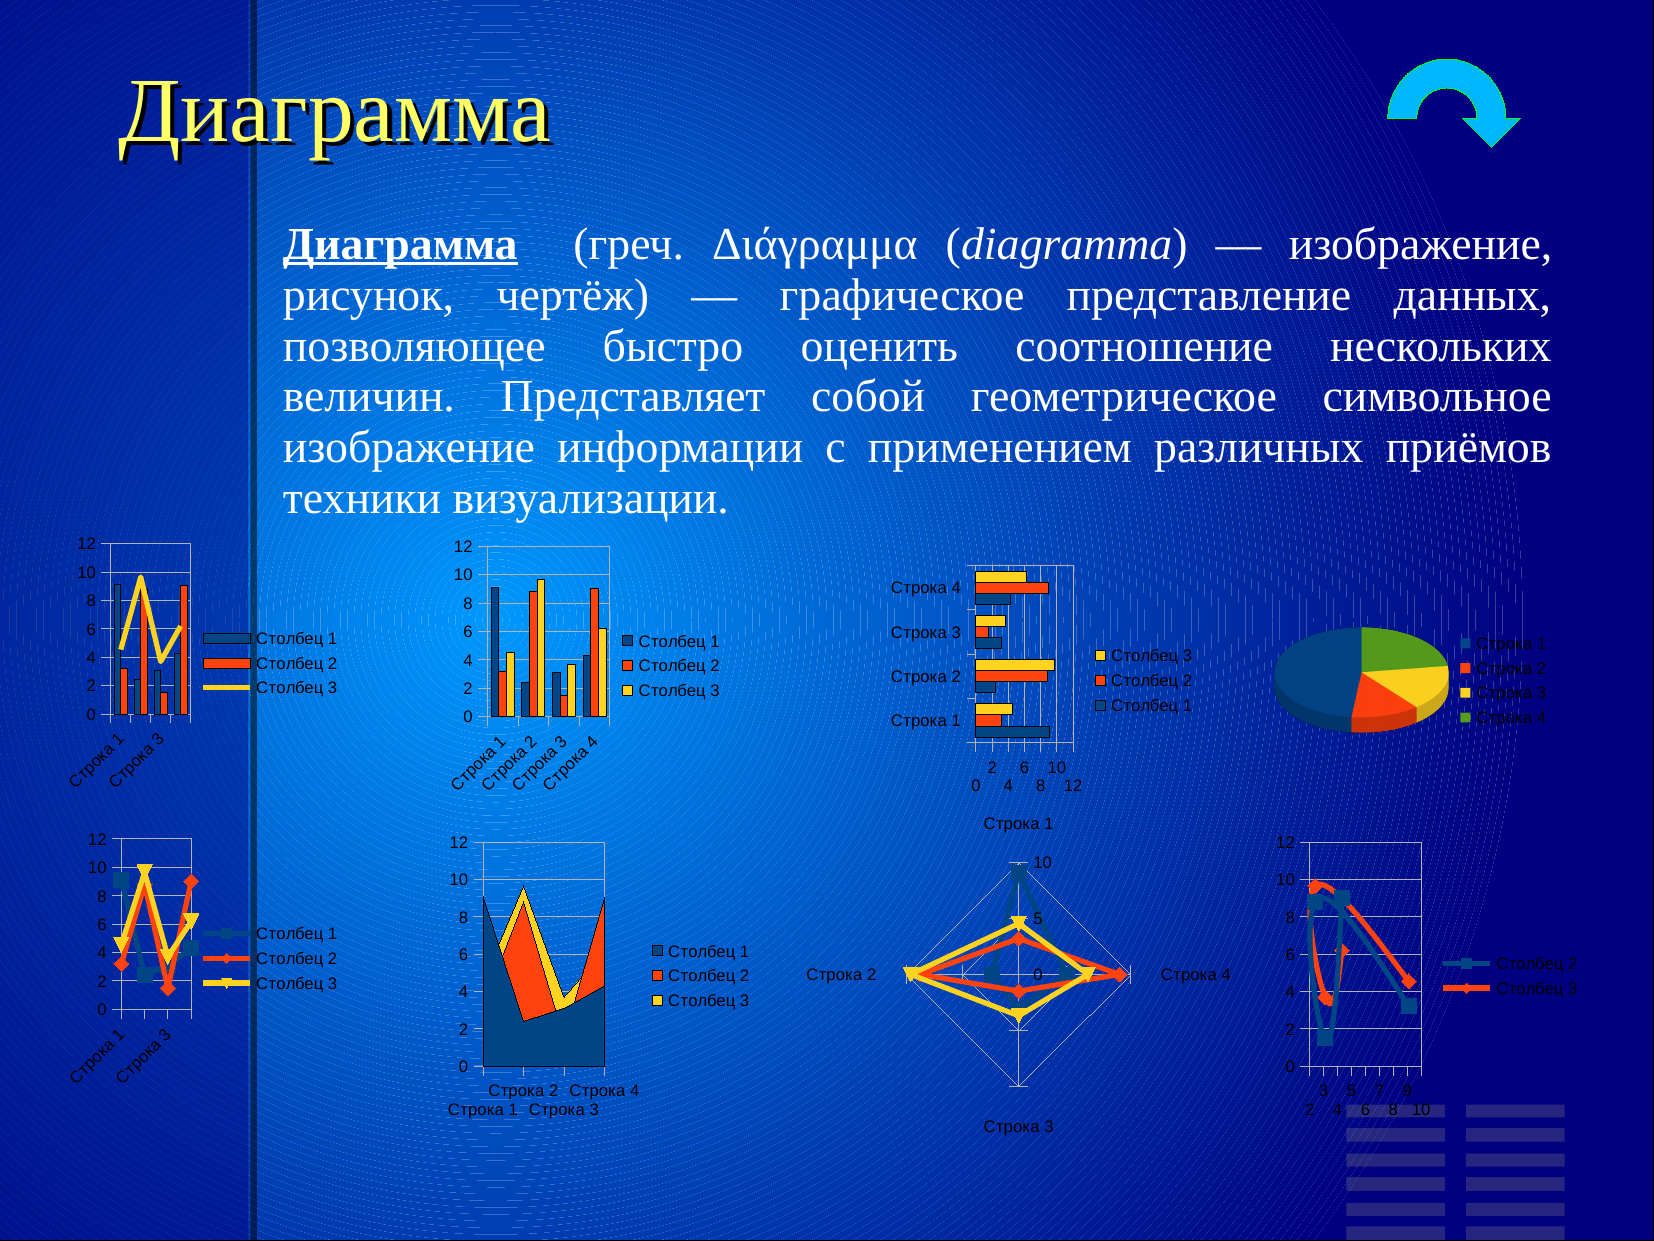

# Диаграмма
Диаграмма (греч. Διάγραμμα (diagramma) — изображение, рисунок, чертёж) — графическое представление данных, позволяющее быстро оценить соотношение нескольких величин. Представляет собой геометрическое символьное изображение информации с применением различных приёмов техники визуализации.
### Chart
| Category | Столбец 1 | Столбец 2 | Столбец 3 |
|---|---|---|---|
| Строка 1 | 9.1 | 3.2 | 4.54 |
| Строка 2 | 2.4 | 8.8 | 9.65 |
| Строка 3 | 3.1 | 1.5 | 3.7 |
| Строка 4 | 4.3 | 9.02 | 6.2 |
### Chart
| Category | Столбец 1 | Столбец 2 | Столбец 3 |
|---|---|---|---|
| Строка 1 | 9.1 | 3.2 | 4.54 |
| Строка 2 | 2.4 | 8.8 | 9.65 |
| Строка 3 | 3.1 | 1.5 | 3.7 |
| Строка 4 | 4.3 | 9.02 | 6.2 |
[unsupported chart]
### Chart
| Category | Столбец 1 | Столбец 2 | Столбец 3 |
|---|---|---|---|
| Строка 1 | 9.1 | 3.2 | 4.54 |
| Строка 2 | 2.4 | 8.8 | 9.65 |
| Строка 3 | 3.1 | 1.5 | 3.7 |
| Строка 4 | 4.3 | 9.02 | 6.2 |
### Chart
| Category | Столбец 1 | Столбец 2 | Столбец 3 |
|---|---|---|---|
| Строка 1 | 9.1 | 3.2 | 4.54 |
| Строка 2 | 2.4 | 8.8 | 9.65 |
| Строка 3 | 3.1 | 1.5 | 3.7 |
| Строка 4 | 4.3 | 9.02 | 6.2 |
### Chart
| Category | Столбец 1 | Столбец 2 | Столбец 3 |
|---|---|---|---|
| Строка 1 | 9.1 | 3.2 | 4.54 |
| Строка 2 | 2.4 | 8.8 | 9.65 |
| Строка 3 | 3.1 | 1.5 | 3.7 |
| Строка 4 | 4.3 | 9.02 | 6.2 |
### Chart
| Category | Столбец 1 | Столбец 2 | Столбец 3 |
|---|---|---|---|
| Строка 1 | 9.1 | 3.2 | 4.54 |
| Строка 2 | 2.4 | 8.8 | 9.65 |
| Строка 3 | 3.1 | 1.5 | 3.7 |
| Строка 4 | 4.3 | 9.02 | 6.2 |
### Chart
| Category | Столбец 2 | Столбец 3 |
|---|---|---|